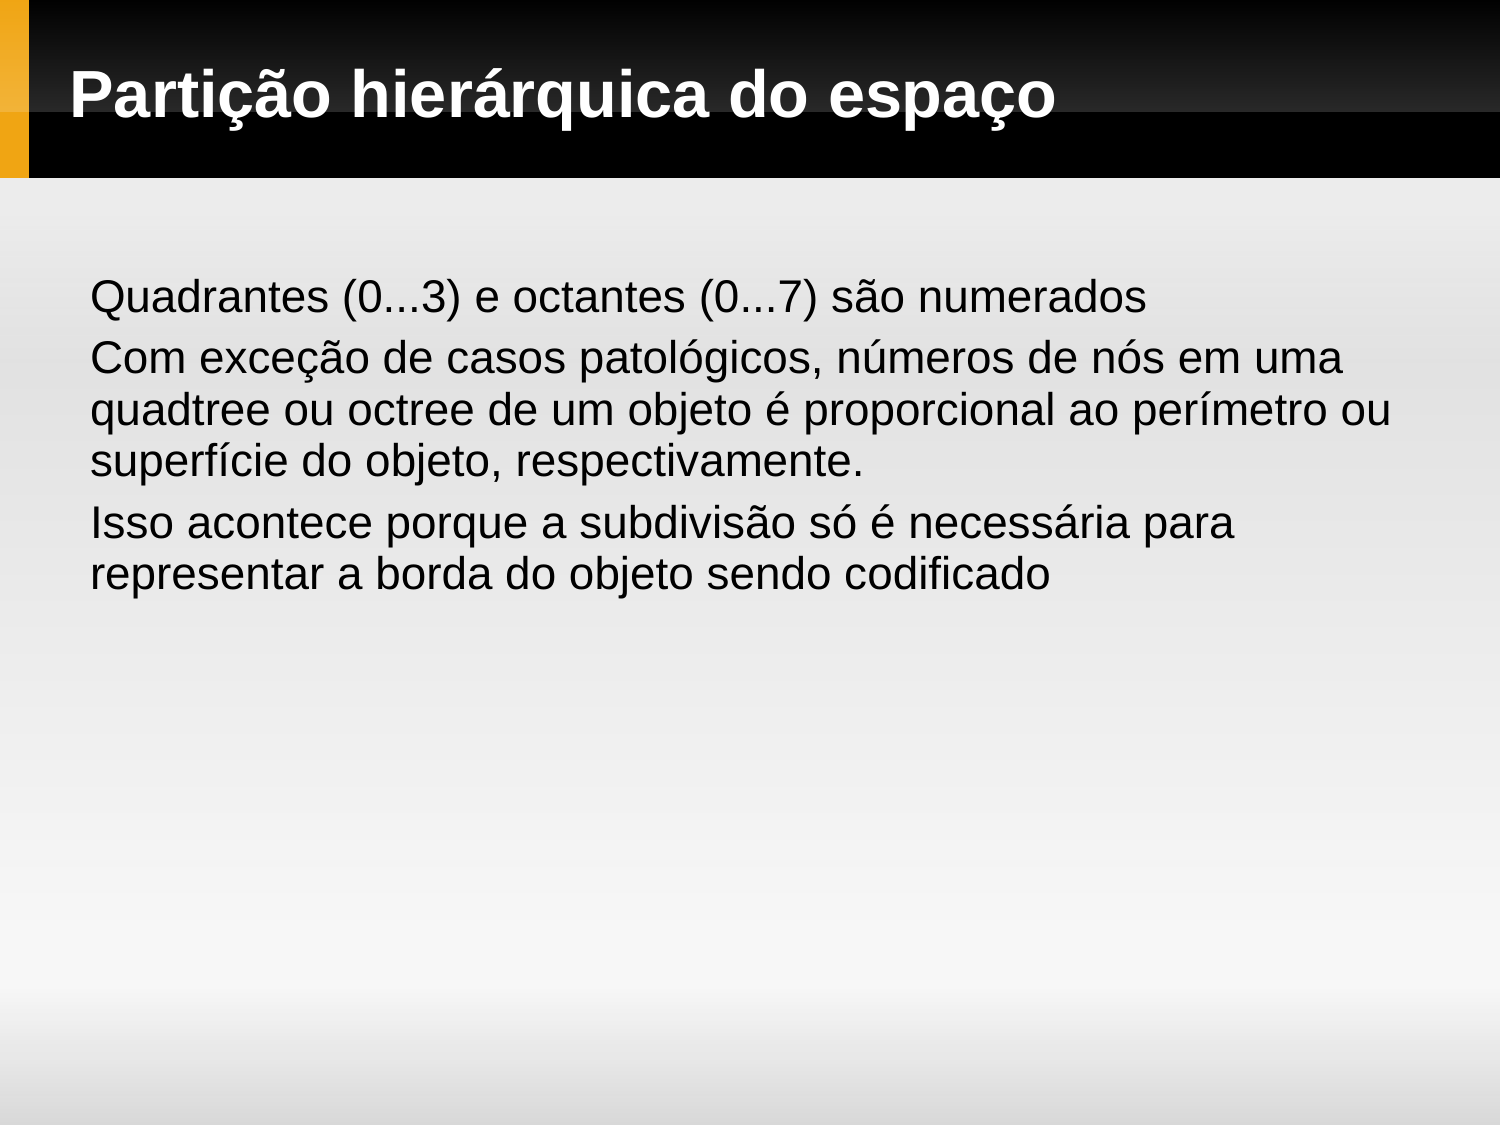

Partição hierárquica do espaço
# Quadrantes (0...3) e octantes (0...7) são numerados
Com exceção de casos patológicos, números de nós em uma quadtree ou octree de um objeto é proporcional ao perímetro ou superfície do objeto, respectivamente.
Isso acontece porque a subdivisão só é necessária para representar a borda do objeto sendo codificado